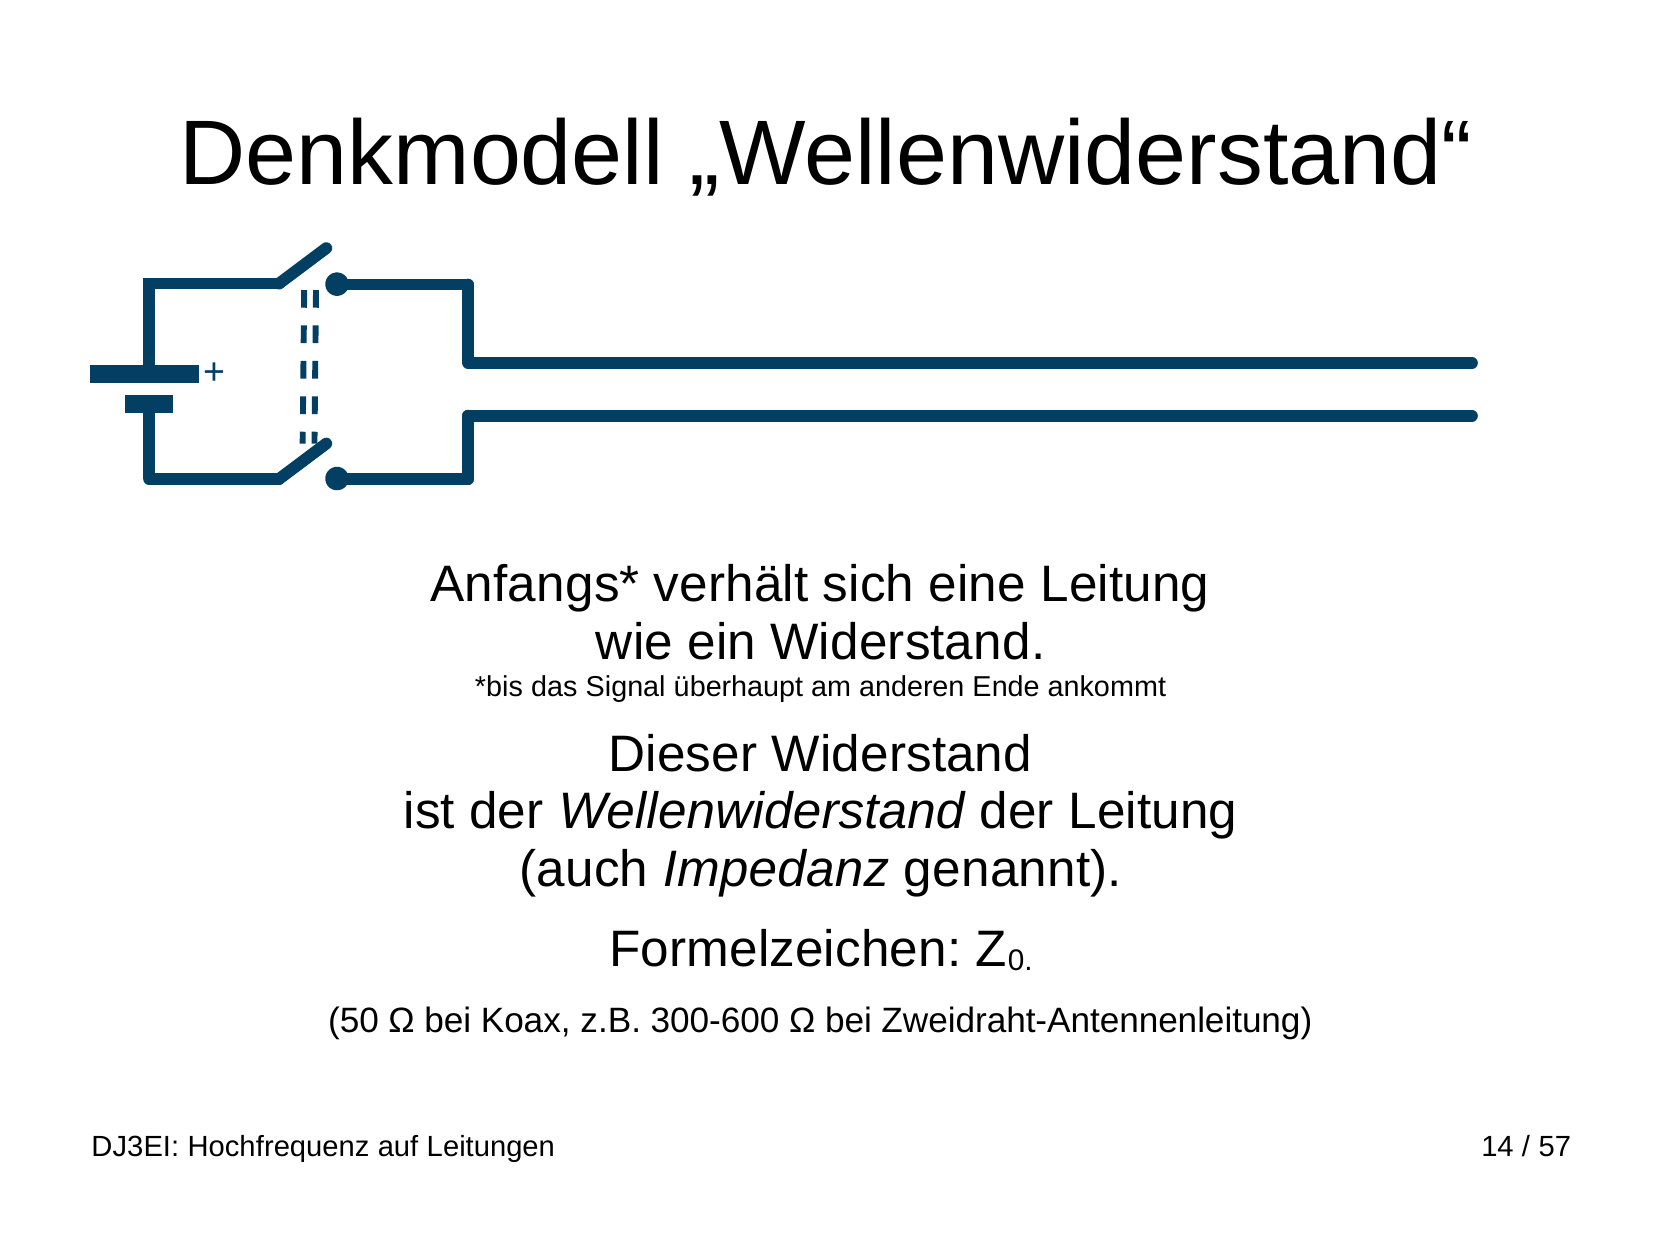

# Denkmodell „Wellenwiderstand“
+
Anfangs* verhält sich eine Leitung
wie ein Widerstand.
*bis das Signal überhaupt am anderen Ende ankommt
Dieser Widerstand
ist der Wellenwiderstand der Leitung
(auch Impedanz genannt).
Formelzeichen: Z0.
(50 Ω bei Koax, z.B. 300-600 Ω bei Zweidraht-Antennenleitung)